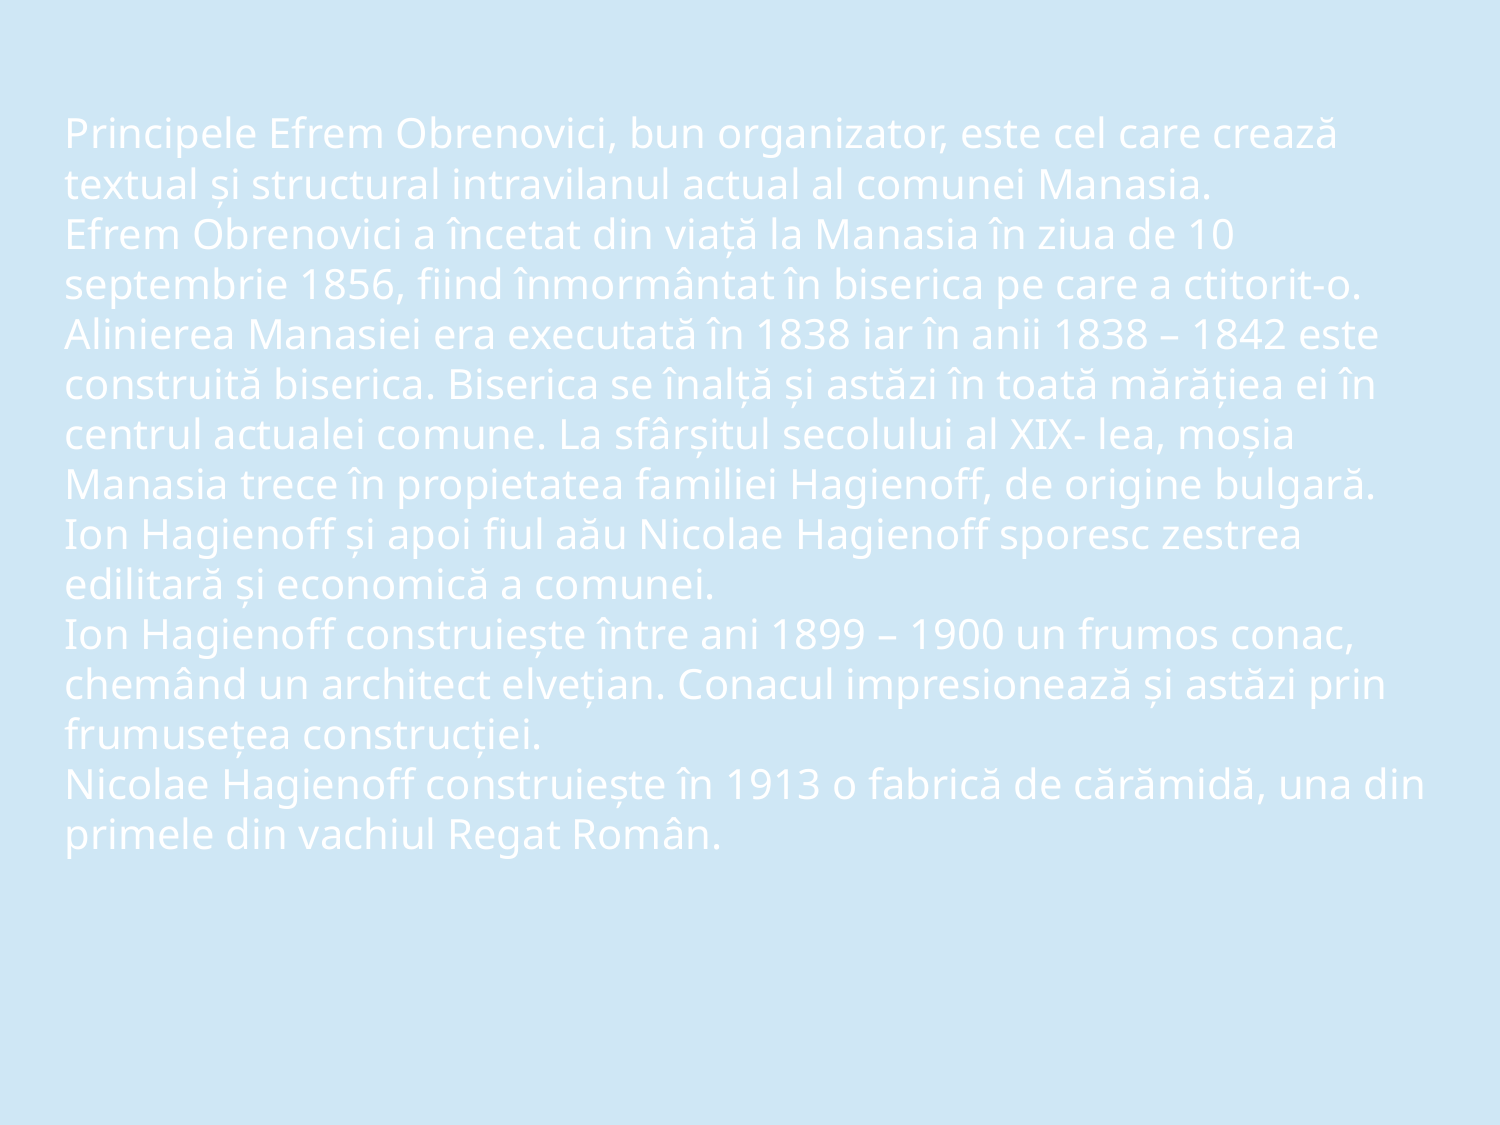

Principele Efrem Obrenovici, bun organizator, este cel care crează textual şi structural intravilanul actual al comunei Manasia.
Efrem Obrenovici a încetat din viaţă la Manasia în ziua de 10 septembrie 1856, fiind înmormântat în biserica pe care a ctitorit-o.
Alinierea Manasiei era executată în 1838 iar în anii 1838 – 1842 este construită biserica. Biserica se înalţă şi astăzi în toată mărăţiea ei în centrul actualei comune. La sfârşitul secolului al XIX- lea, moşia Manasia trece în propietatea familiei Hagienoff, de origine bulgară.
Ion Hagienoff şi apoi fiul aău Nicolae Hagienoff sporesc zestrea edilitară şi economică a comunei.
Ion Hagienoff construieşte între ani 1899 – 1900 un frumos conac, chemând un architect elveţian. Conacul impresionează şi astăzi prin frumuseţea construcţiei.
Nicolae Hagienoff construieşte în 1913 o fabrică de cărămidă, una din primele din vachiul Regat Român.